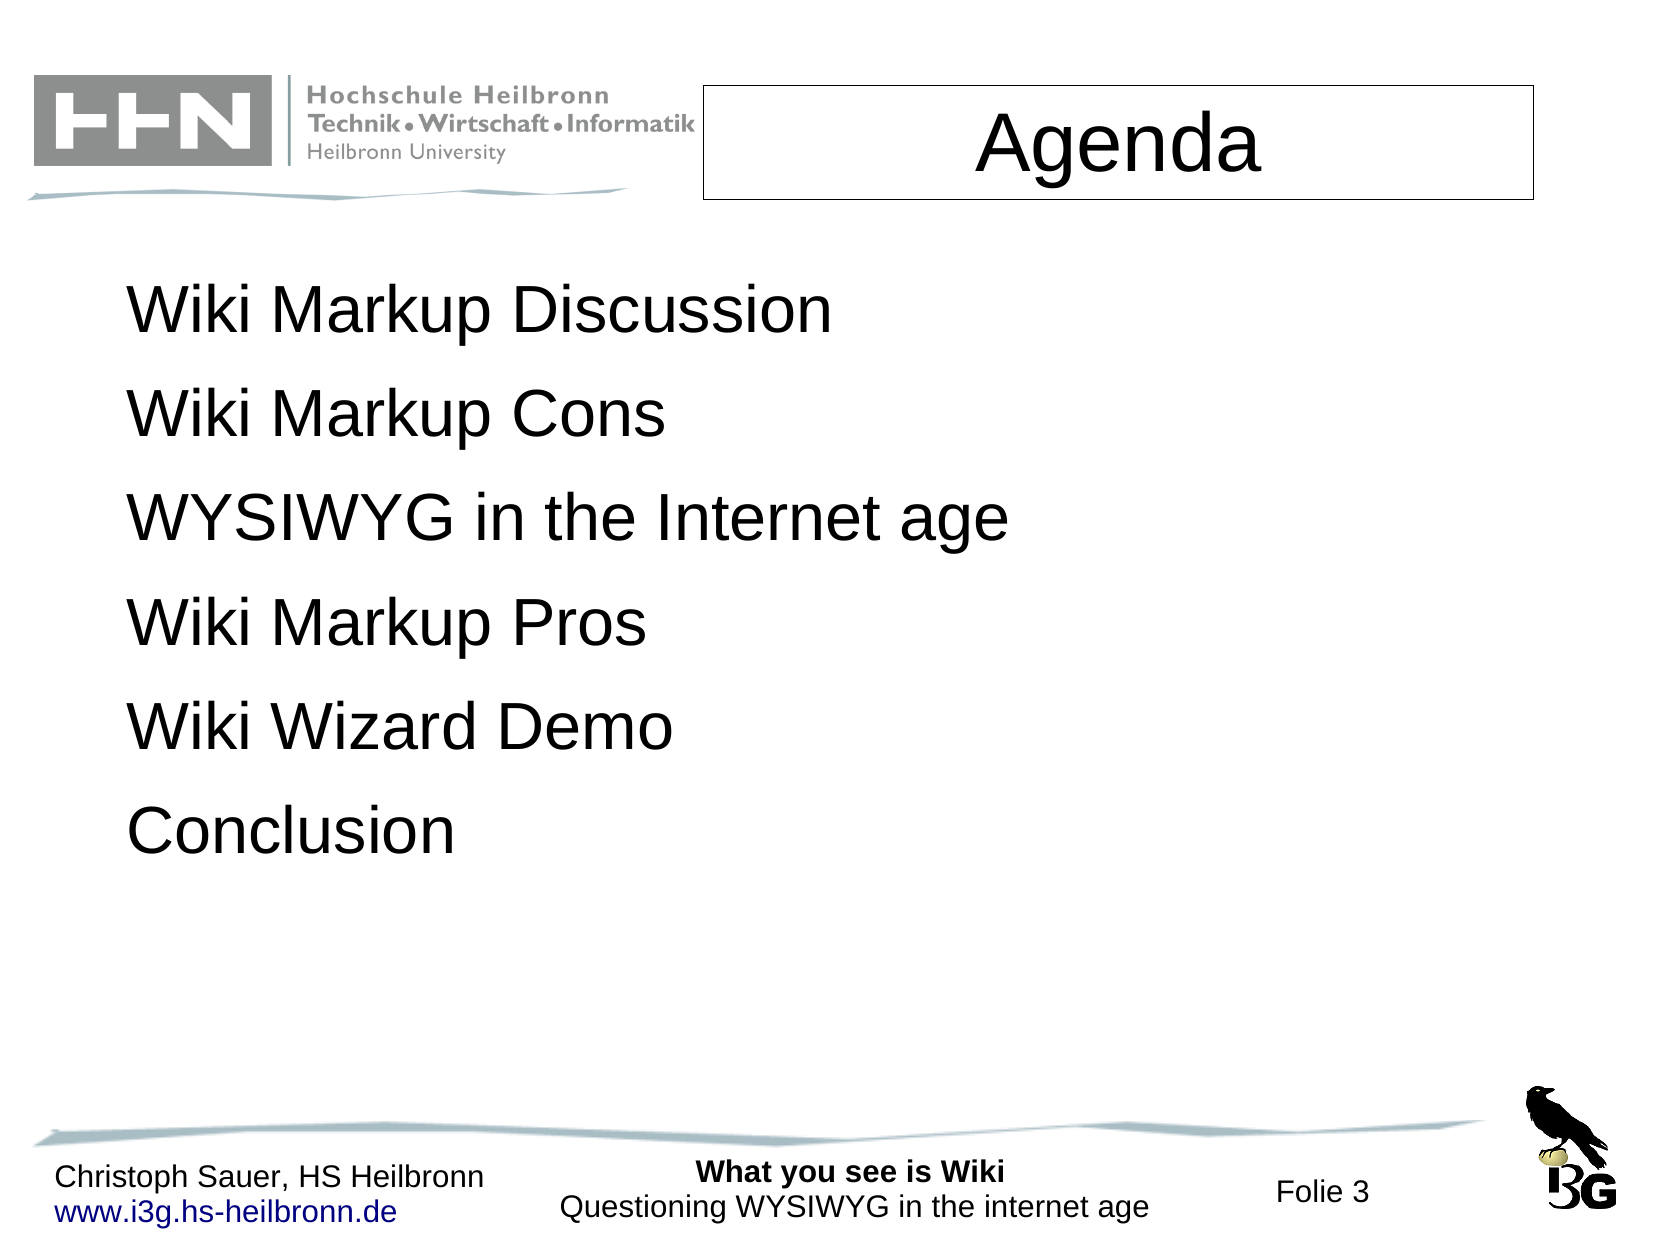

# Agenda
Wiki Markup Discussion
Wiki Markup Cons
WYSIWYG in the Internet age
Wiki Markup Pros
Wiki Wizard Demo
Conclusion